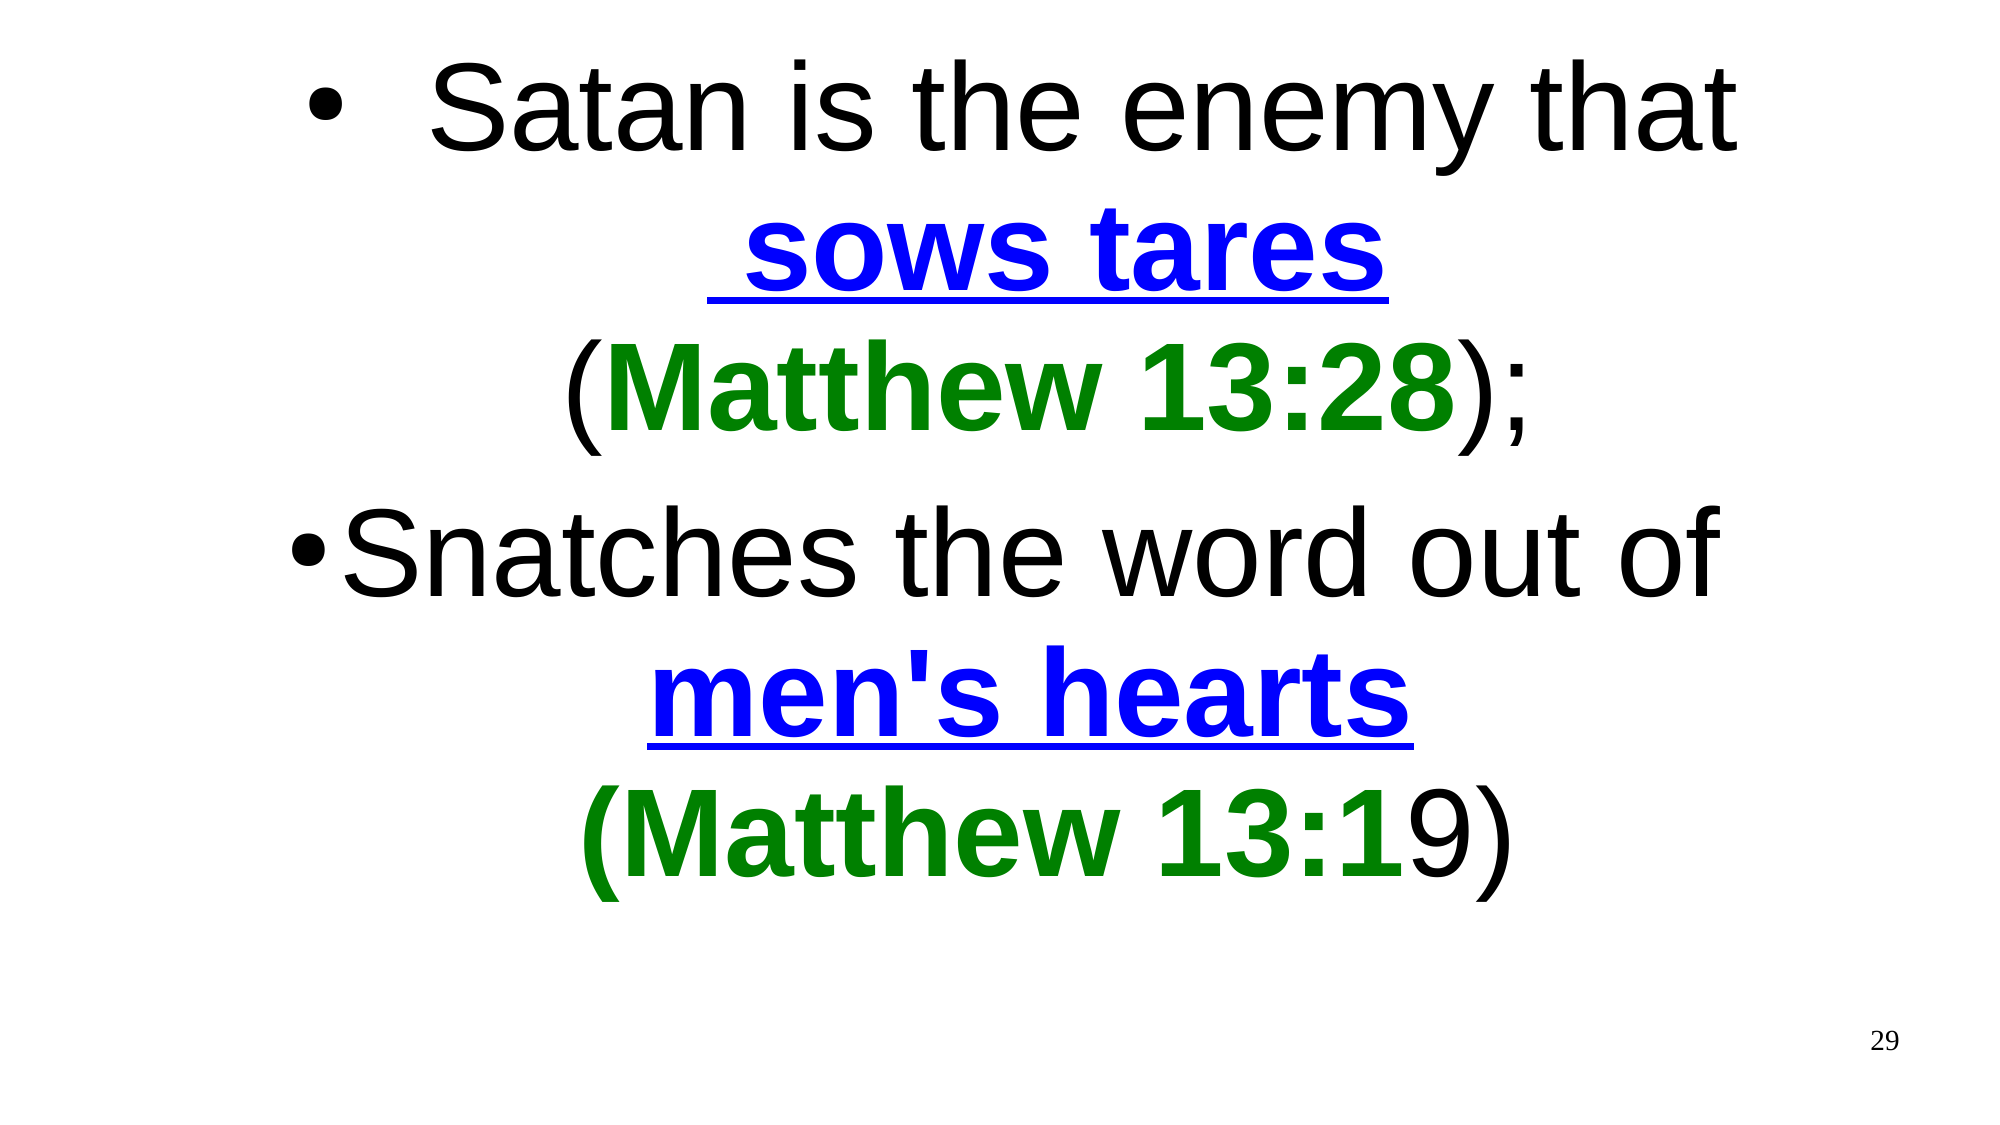

# Satan is the enemy that sows tares (Matthew 13:28);
Snatches the word out of
men's hearts
(Matthew 13:19)
29